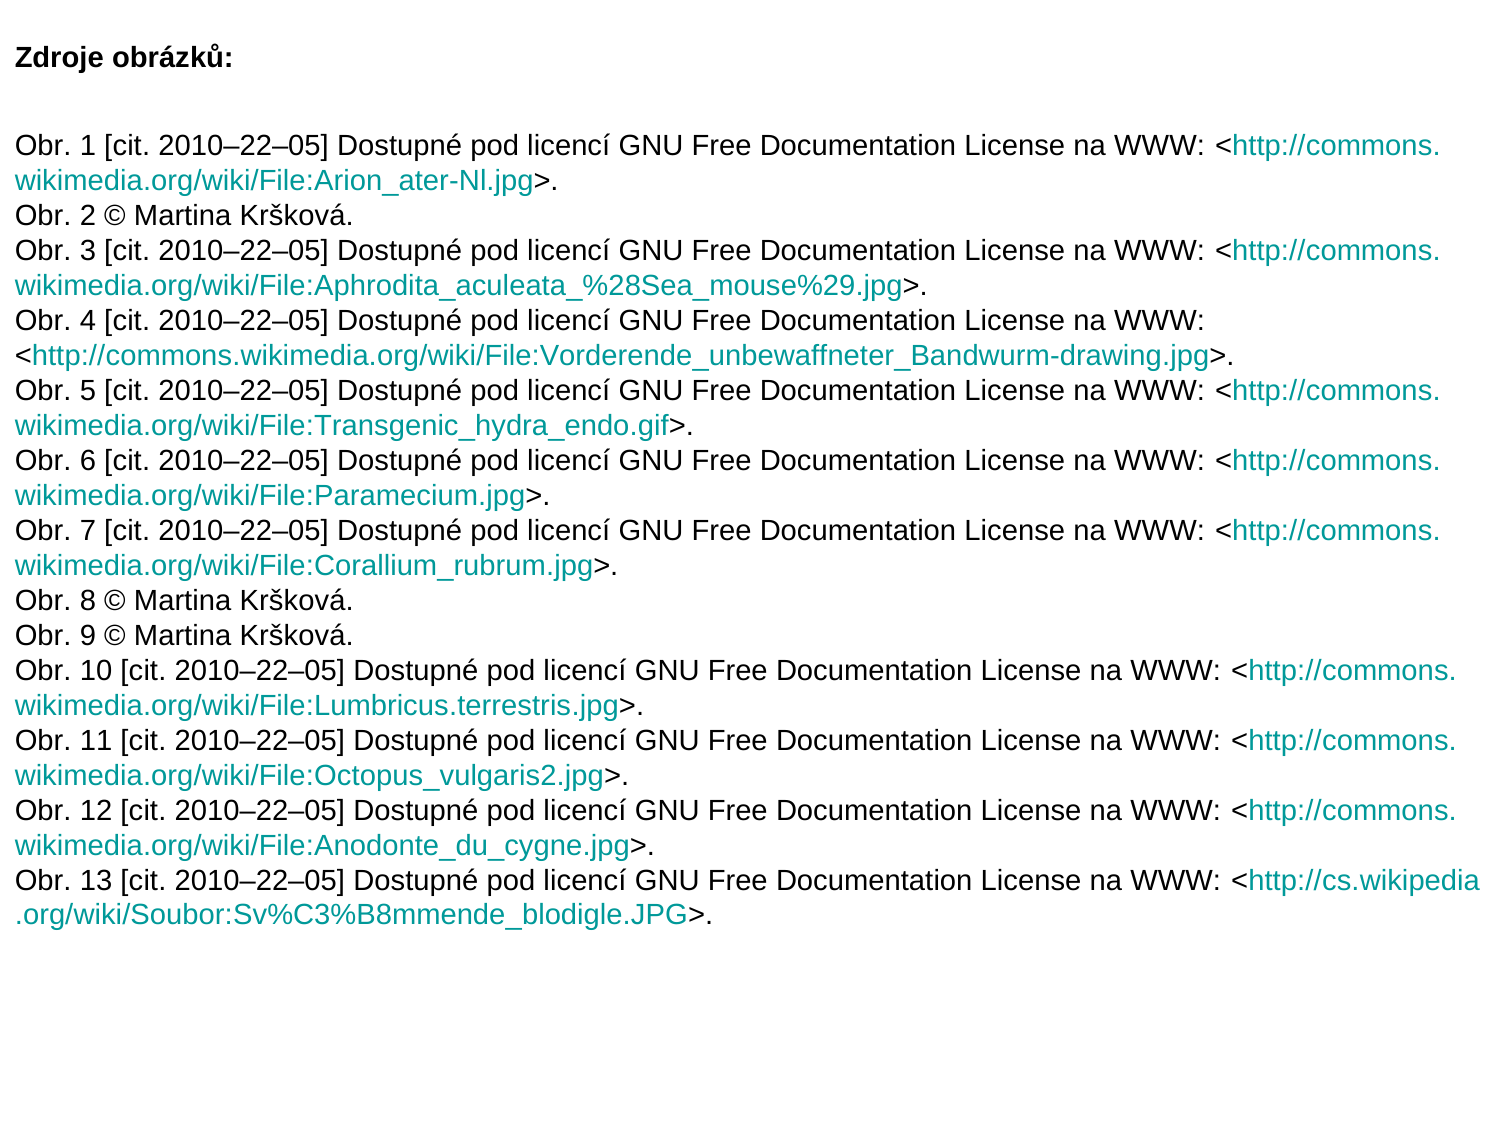

Zdroje obrázků:
Obr. 1 [cit. 2010–22–05] Dostupné pod licencí GNU Free Documentation License na WWW: <http://commons.wikimedia.org/wiki/File:Arion_ater-Nl.jpg>.
Obr. 2 © Martina Kršková.
Obr. 3 [cit. 2010–22–05] Dostupné pod licencí GNU Free Documentation License na WWW: <http://commons.wikimedia.org/wiki/File:Aphrodita_aculeata_%28Sea_mouse%29.jpg>.
Obr. 4 [cit. 2010–22–05] Dostupné pod licencí GNU Free Documentation License na WWW:
<http://commons.wikimedia.org/wiki/File:Vorderende_unbewaffneter_Bandwurm-drawing.jpg>.
Obr. 5 [cit. 2010–22–05] Dostupné pod licencí GNU Free Documentation License na WWW: <http://commons.wikimedia.org/wiki/File:Transgenic_hydra_endo.gif>.
Obr. 6 [cit. 2010–22–05] Dostupné pod licencí GNU Free Documentation License na WWW: <http://commons.wikimedia.org/wiki/File:Paramecium.jpg>.
Obr. 7 [cit. 2010–22–05] Dostupné pod licencí GNU Free Documentation License na WWW: <http://commons.wikimedia.org/wiki/File:Corallium_rubrum.jpg>.
Obr. 8 © Martina Kršková.
Obr. 9 © Martina Kršková.
Obr. 10 [cit. 2010–22–05] Dostupné pod licencí GNU Free Documentation License na WWW: <http://commons.wikimedia.org/wiki/File:Lumbricus.terrestris.jpg>.
Obr. 11 [cit. 2010–22–05] Dostupné pod licencí GNU Free Documentation License na WWW: <http://commons.wikimedia.org/wiki/File:Octopus_vulgaris2.jpg>.
Obr. 12 [cit. 2010–22–05] Dostupné pod licencí GNU Free Documentation License na WWW: <http://commons.wikimedia.org/wiki/File:Anodonte_du_cygne.jpg>.
Obr. 13 [cit. 2010–22–05] Dostupné pod licencí GNU Free Documentation License na WWW: <http://cs.wikipedia.org/wiki/Soubor:Sv%C3%B8mmende_blodigle.JPG>.